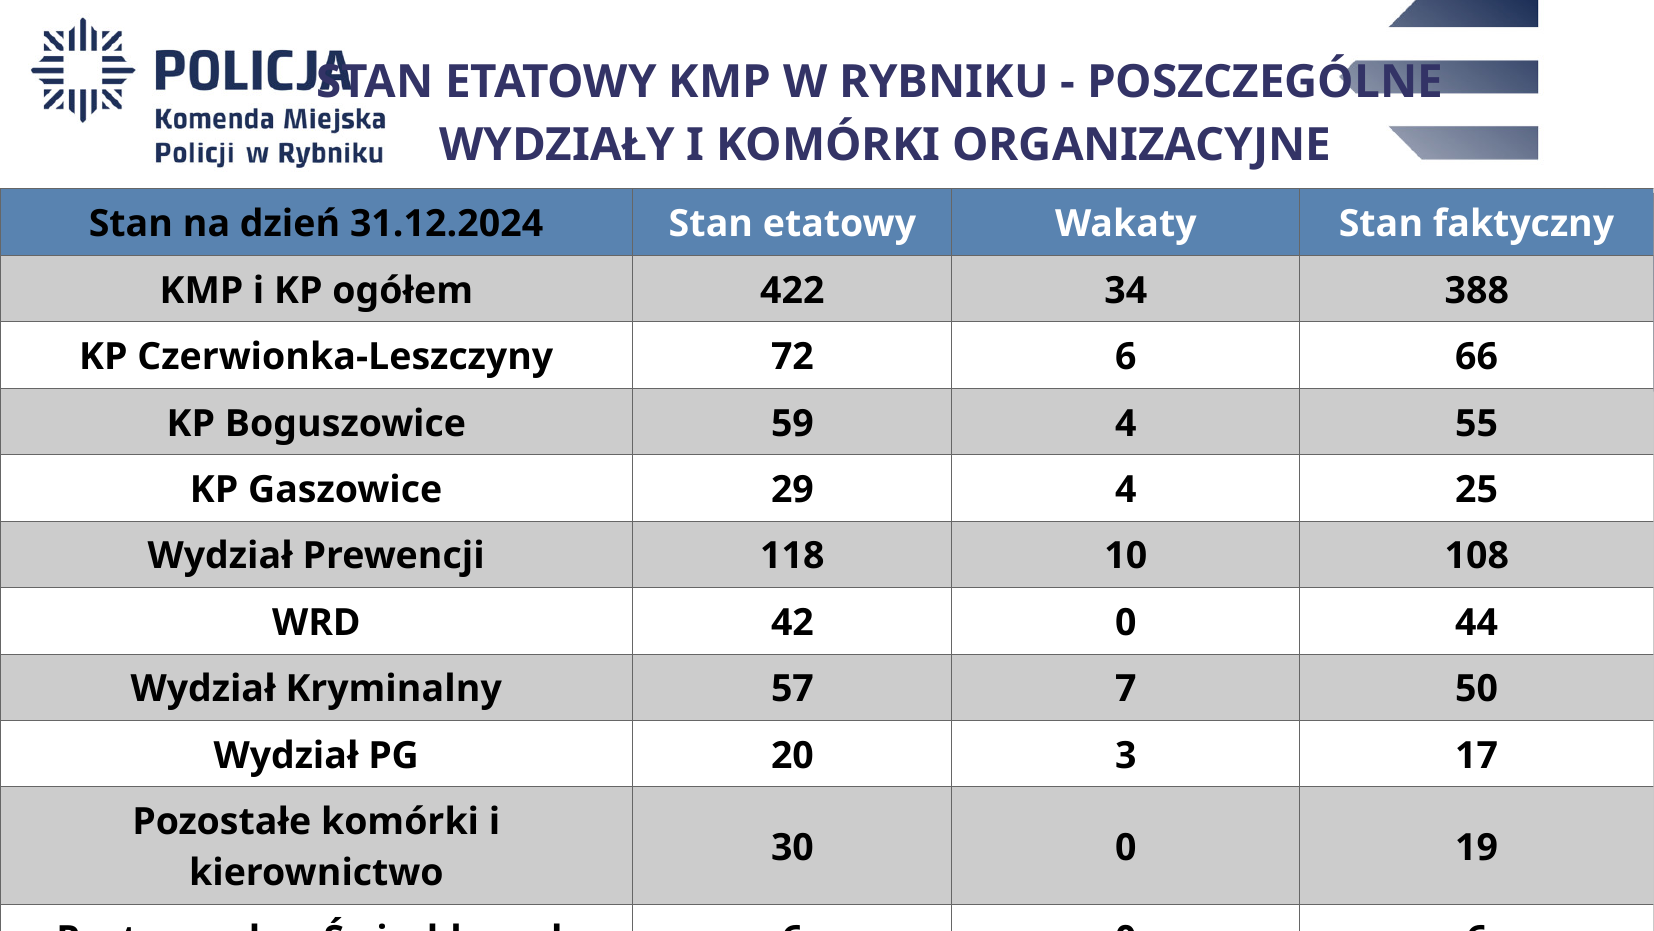

# STAN ETATOWY KMP W RYBNIKU - POSZCZEGÓLNE WYDZIAŁY I KOMÓRKI ORGANIZACYJNE
| Stan na dzień 31.12.2024 | Stan etatowy | Wakaty | Stan faktyczny |
| --- | --- | --- | --- |
| KMP i KP ogółem | 422 | 34 | 388 |
| KP Czerwionka-Leszczyny | 72 | 6 | 66 |
| KP Boguszowice | 59 | 4 | 55 |
| KP Gaszowice | 29 | 4 | 25 |
| Wydział Prewencji | 118 | 10 | 108 |
| WRD | 42 | 0 | 44 |
| Wydział Kryminalny | 57 | 7 | 50 |
| Wydział PG | 20 | 3 | 17 |
| Pozostałe komórki i kierownictwo | 30 | 0 | 19 |
| Posterunek w Świerklanach | 6 | 0 | 6 |
| Ponadto rybnicka komenda zatrudnia 48 pracowników cywilnych | | | |